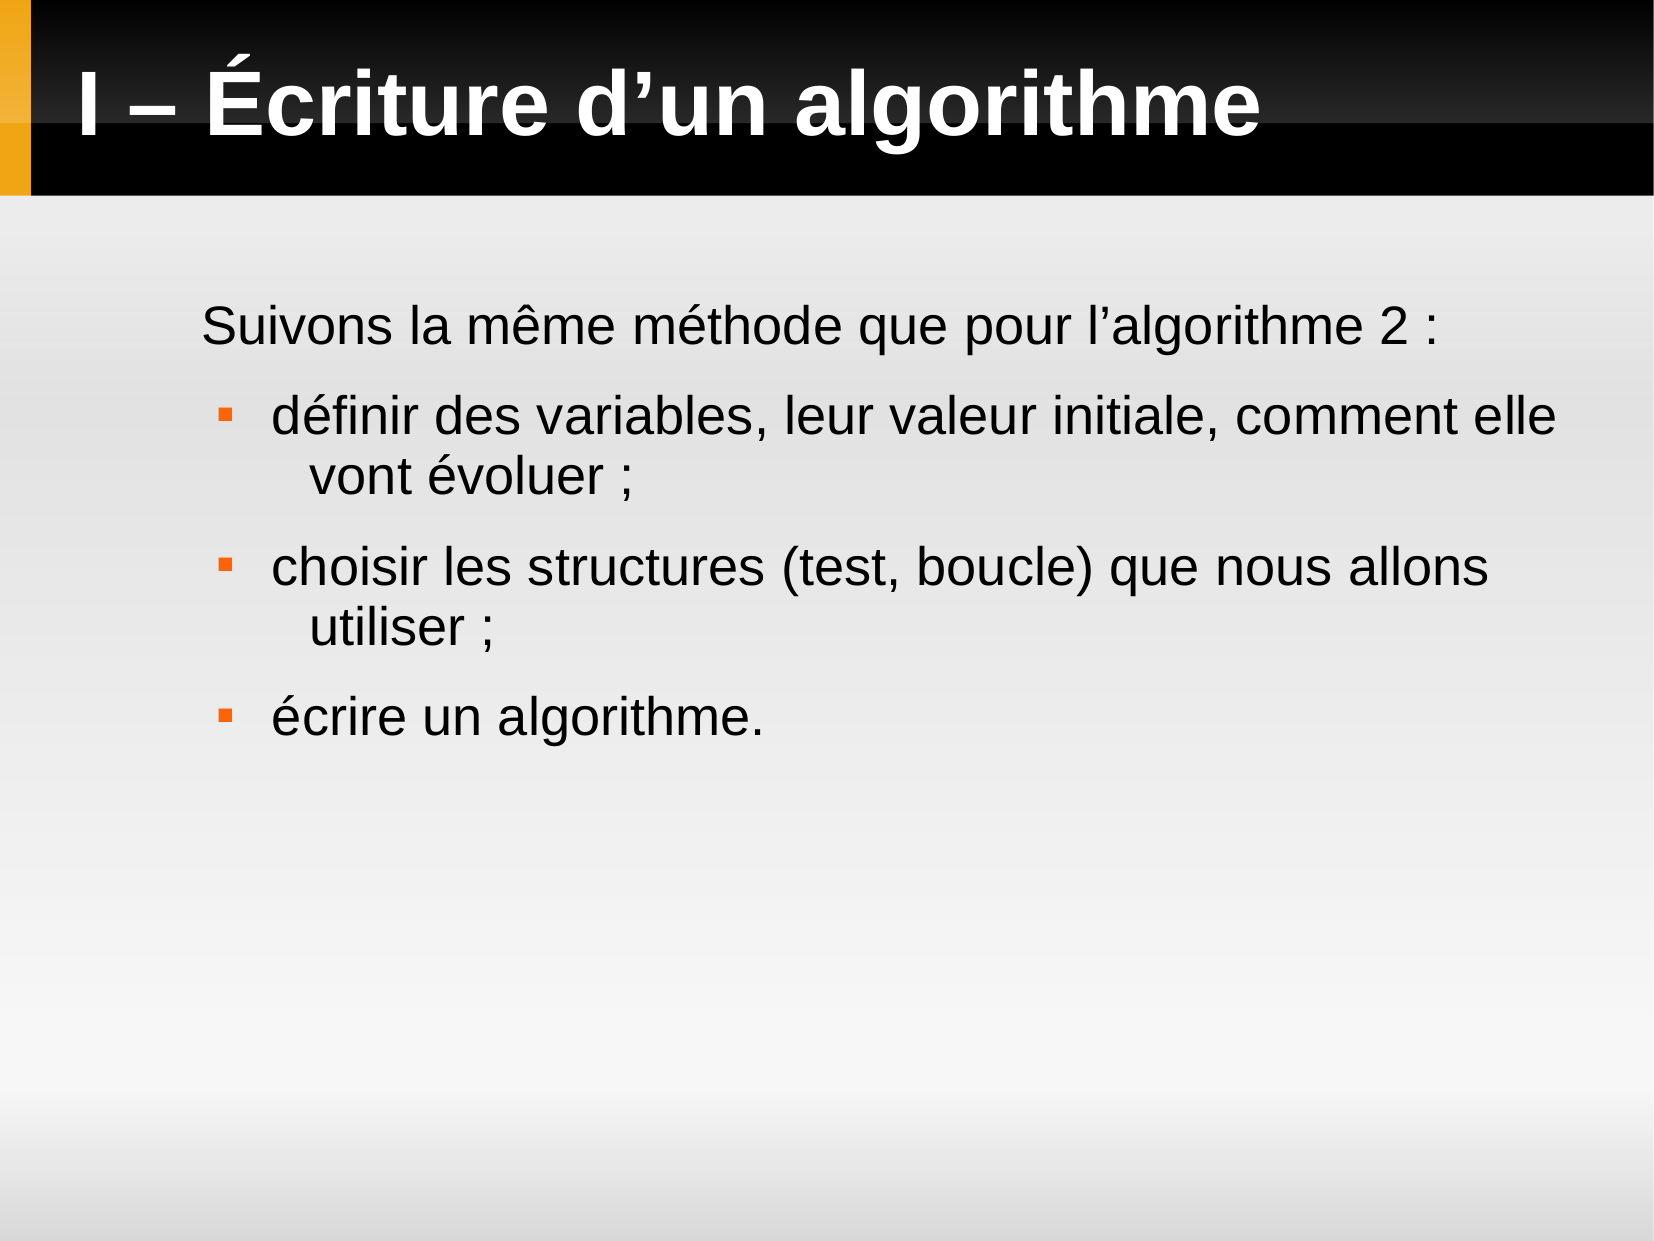

I – Écriture d’un algorithme
# Suivons la même méthode que pour l’algorithme 2 :
définir des variables, leur valeur initiale, comment elle vont évoluer ;
choisir les structures (test, boucle) que nous allons utiliser ;
écrire un algorithme.